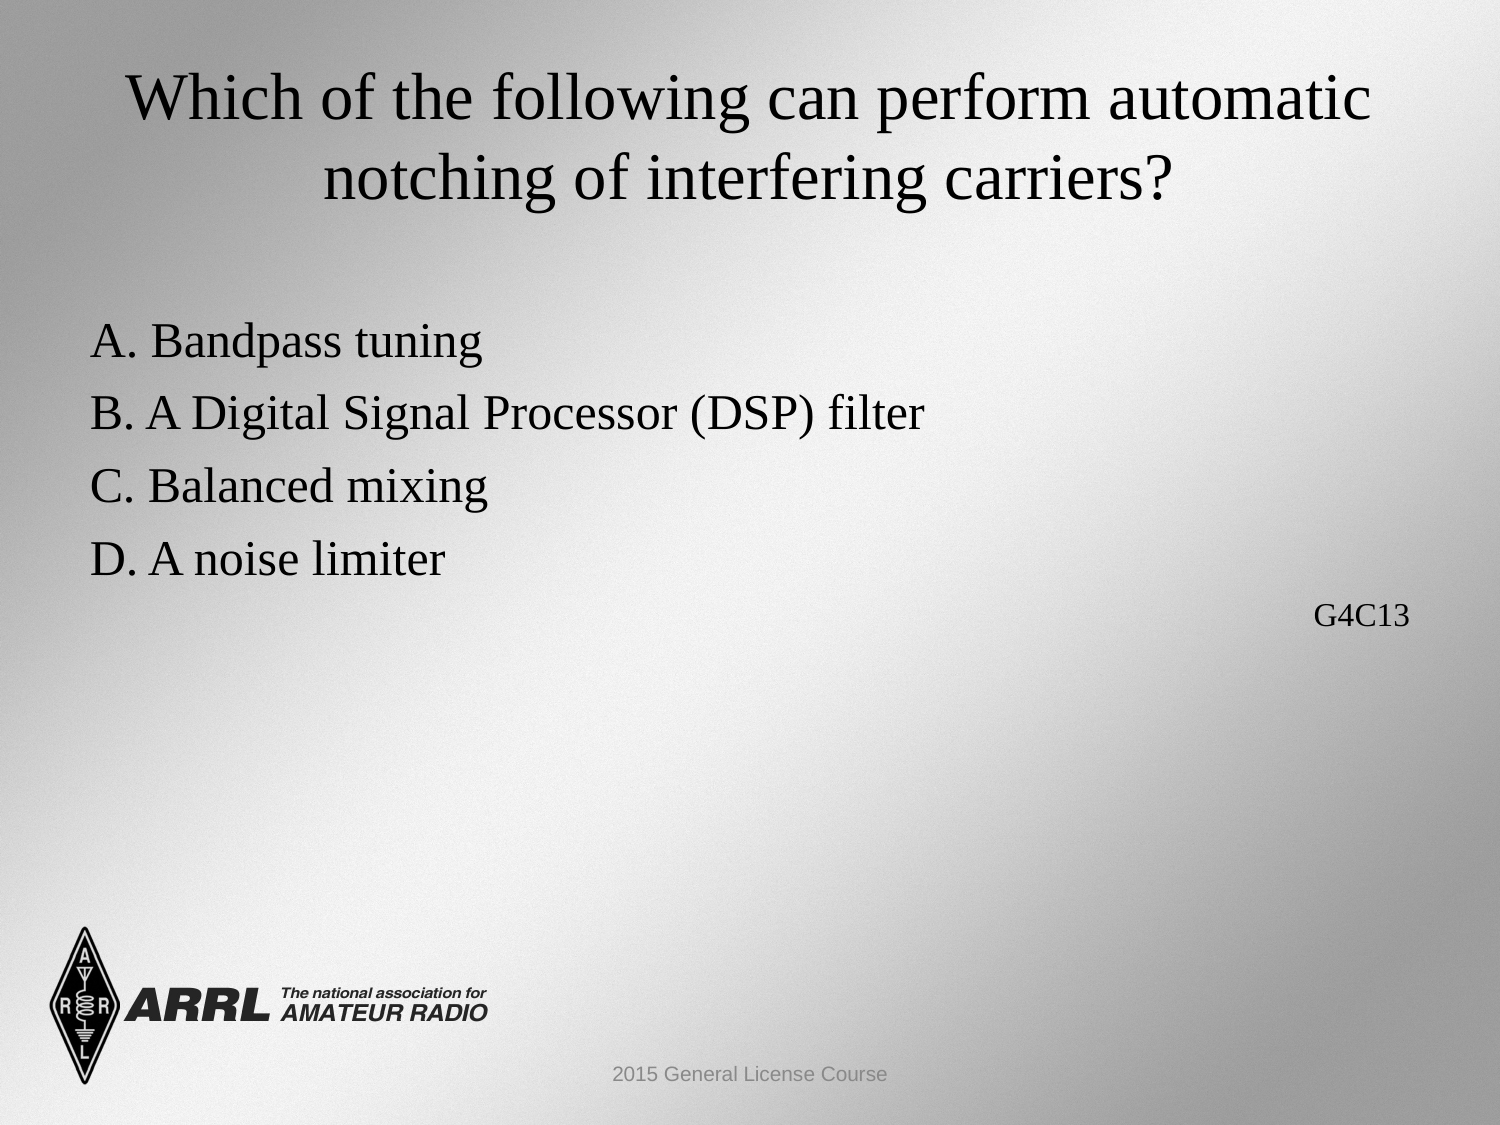

# Which of the following can perform automatic notching of interfering carriers?
A. Bandpass tuning
B. A Digital Signal Processor (DSP) filter
C. Balanced mixing
D. A noise limiter
 G4C13
2015 General License Course